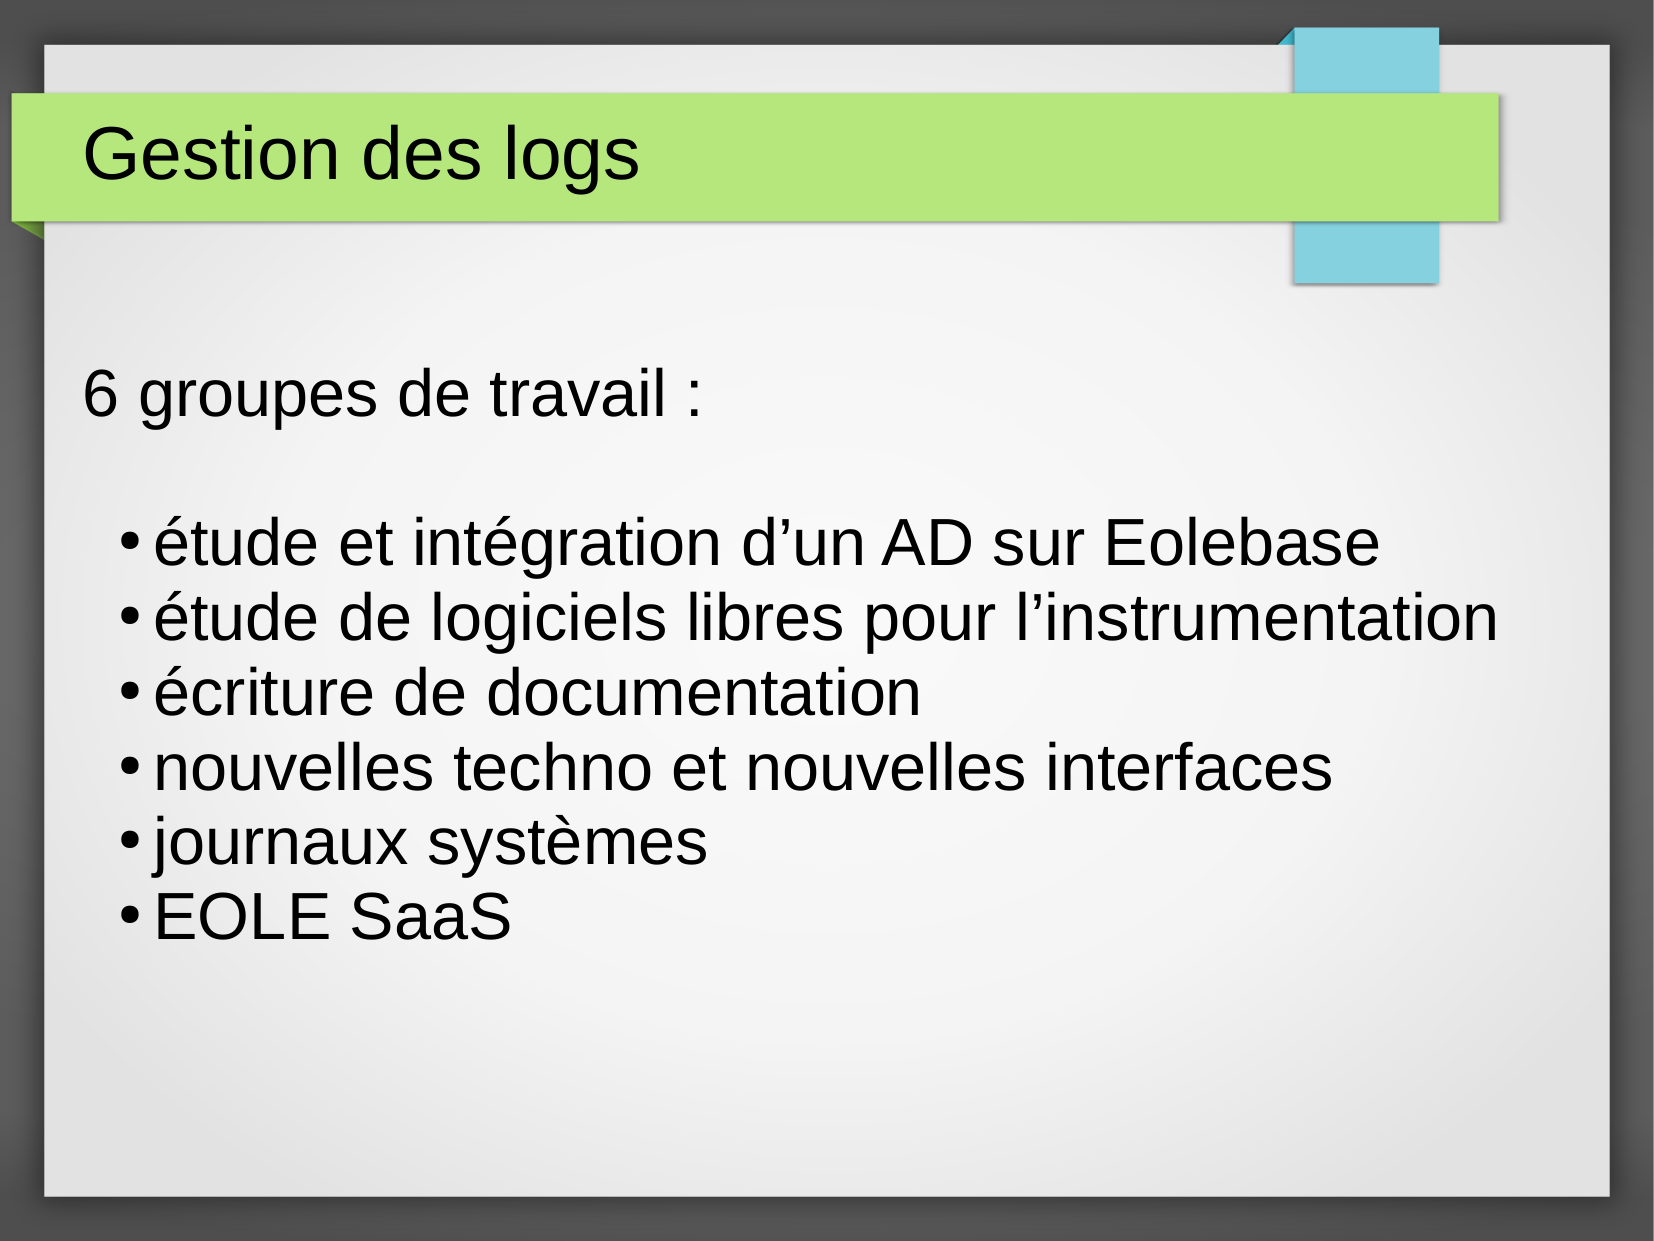

# Gestion des logs
6 groupes de travail :
étude et intégration d’un AD sur Eolebase
étude de logiciels libres pour l’instrumentation
écriture de documentation
nouvelles techno et nouvelles interfaces
journaux systèmes
EOLE SaaS